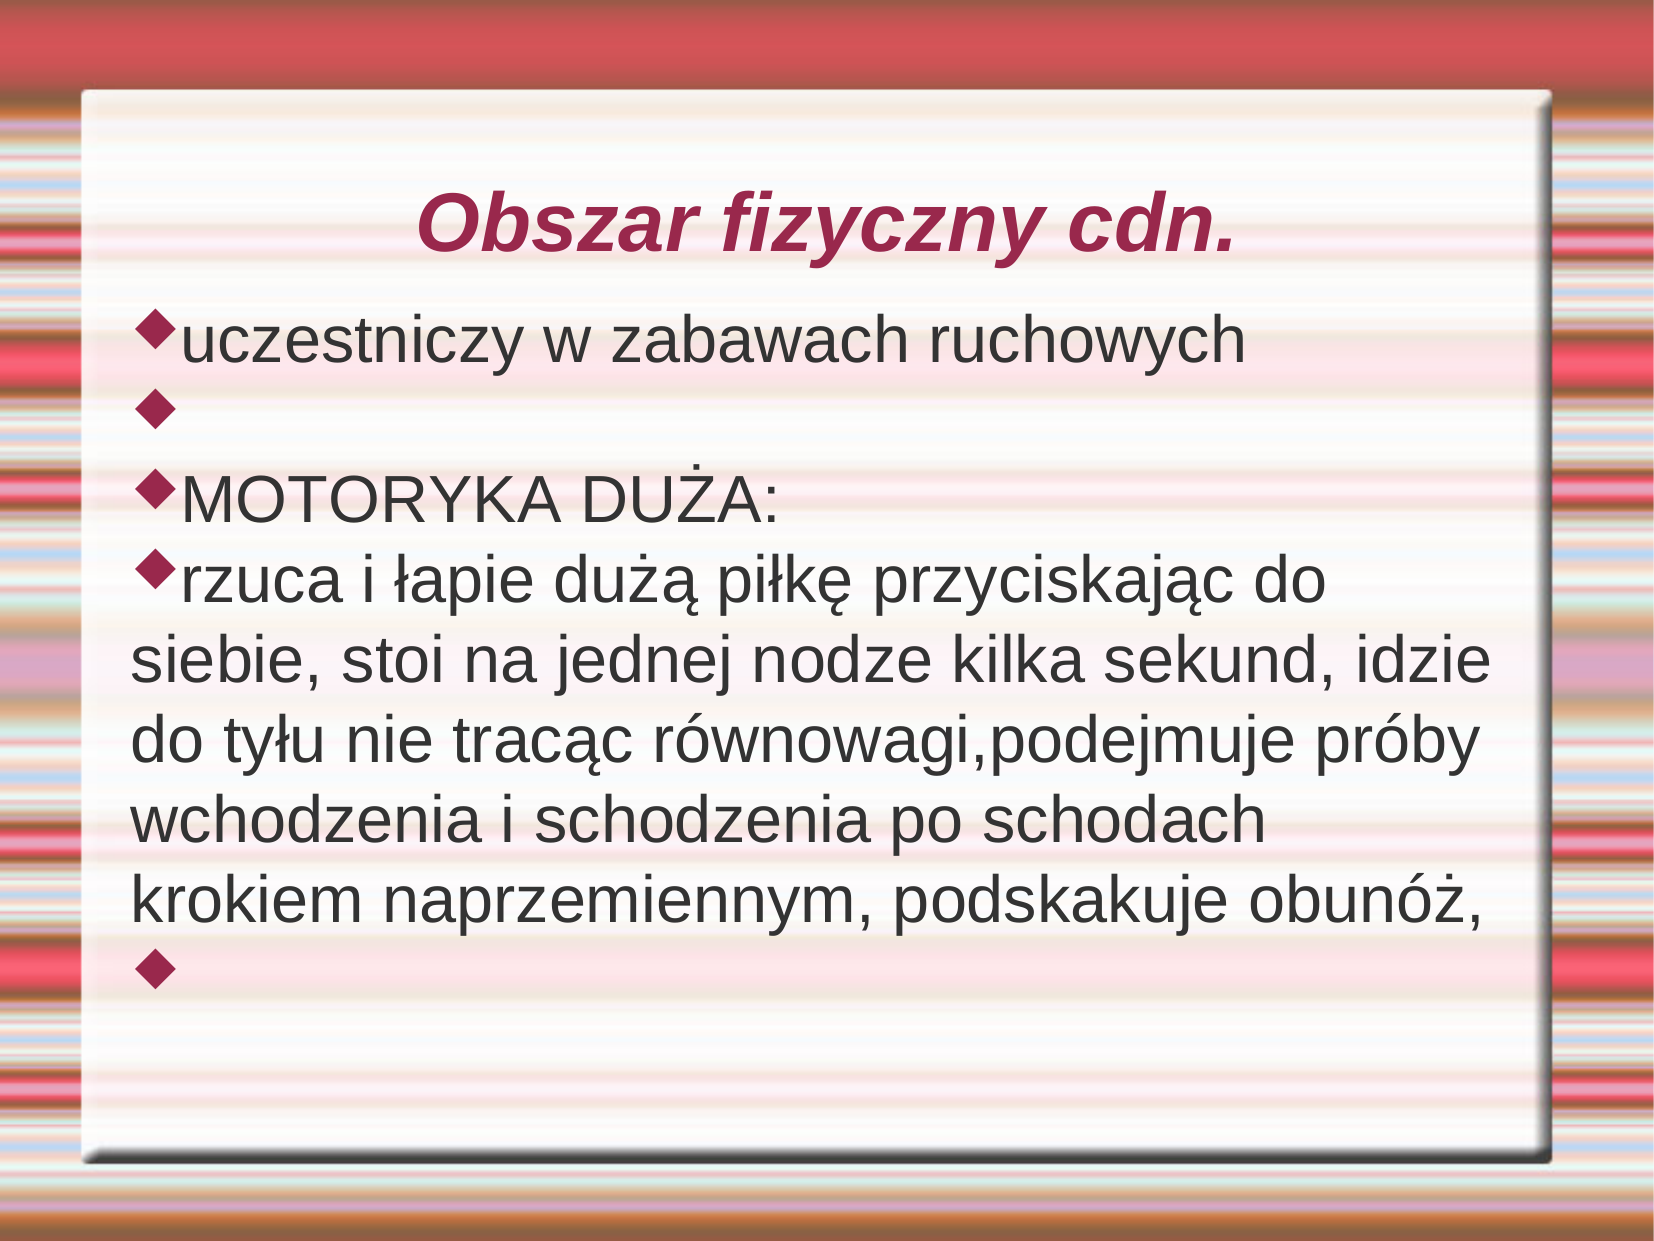

# Obszar fizyczny cdn.
uczestniczy w zabawach ruchowych
MOTORYKA DUŻA:
rzuca i łapie dużą piłkę przyciskając do siebie, stoi na jednej nodze kilka sekund, idzie do tyłu nie tracąc równowagi,podejmuje próby wchodzenia i schodzenia po schodach krokiem naprzemiennym, podskakuje obunóż,